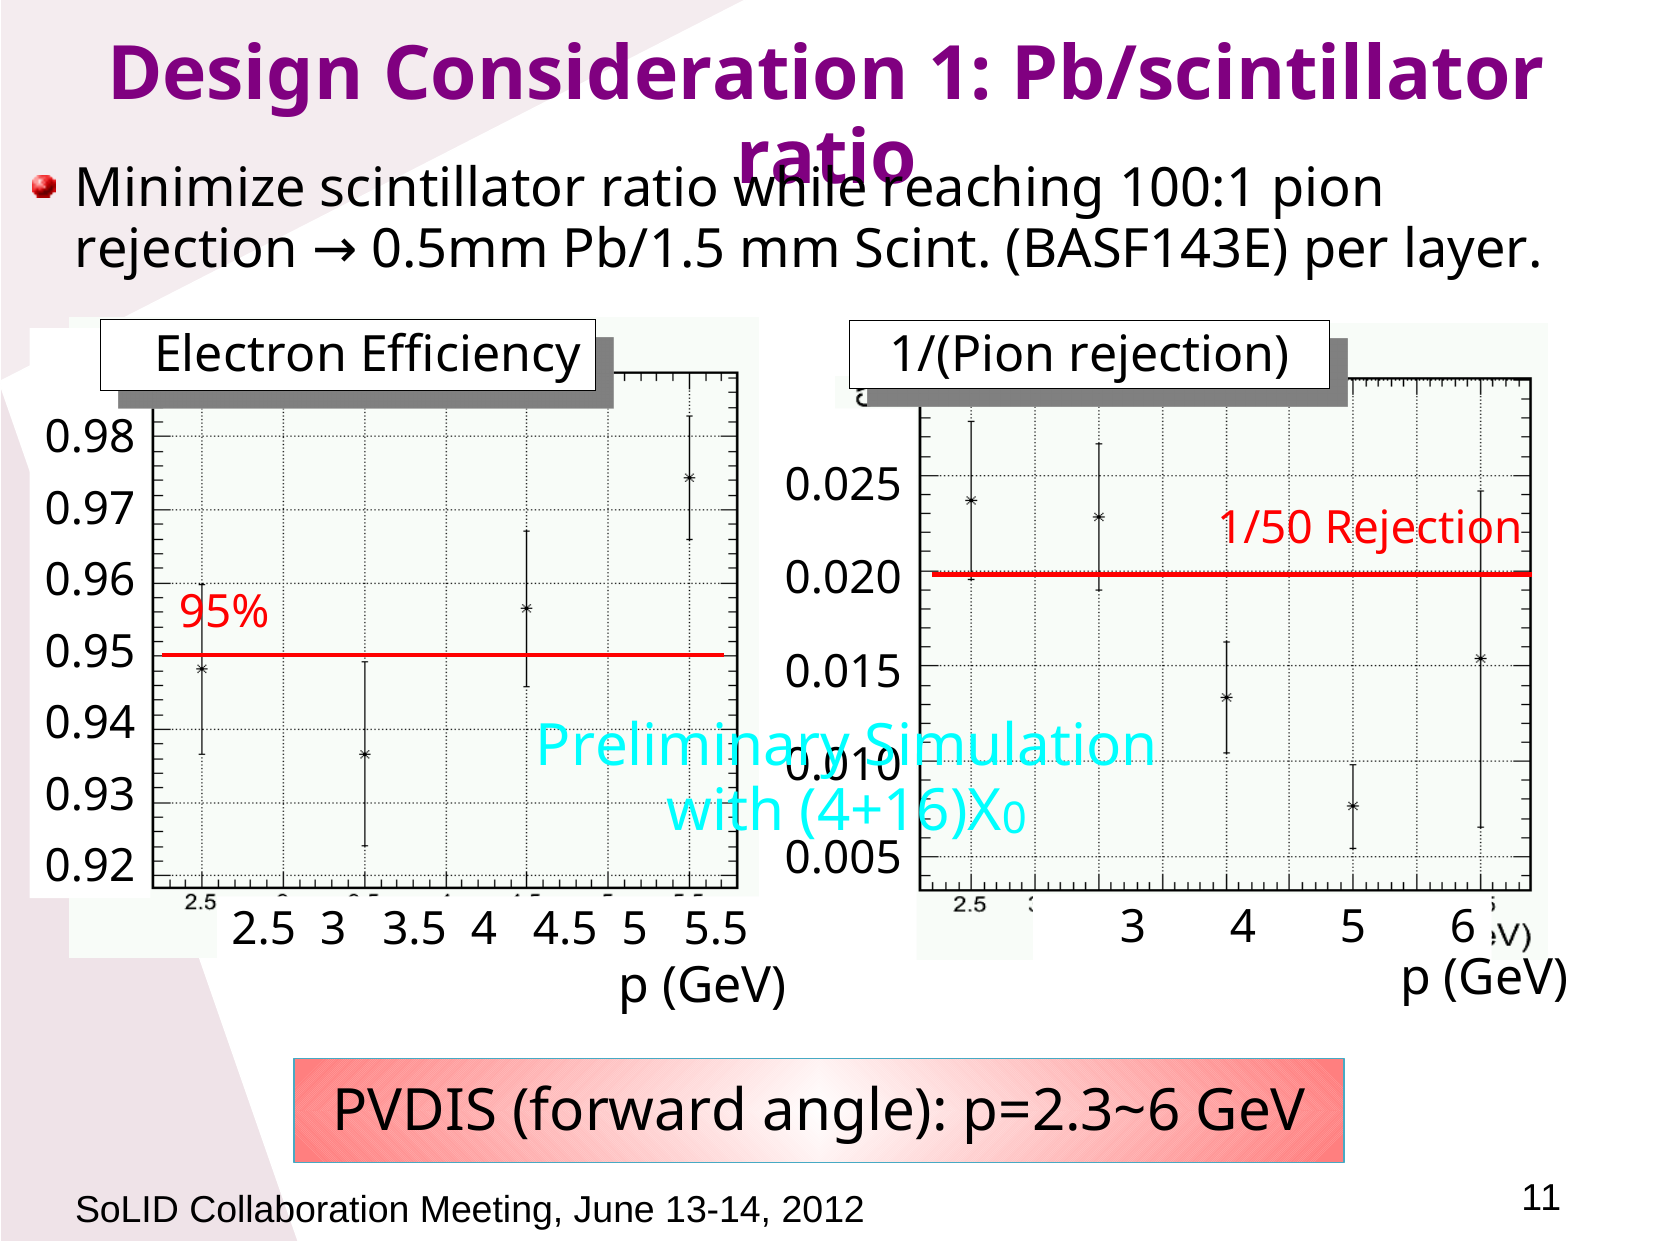

# Design Consideration 1: Pb/scintillator ratio
Minimize scintillator ratio while reaching 100:1 pion rejection → 0.5mm Pb/1.5 mm Scint. (BASF143E) per layer.
 Electron Efficiency
 1/(Pion rejection)
0.98
0.97
0.96
0.95
0.94
0.93
0.92
0.025
0.020
0.015
0.010
0.005
1/50 Rejection
95%
Preliminary Simulation with (4+16)X0
 3 4 5 6
2.5 3 3.5 4 4.5 5 5.5
p (GeV)
p (GeV)
PVDIS (forward angle): p=2.3~6 GeV
11